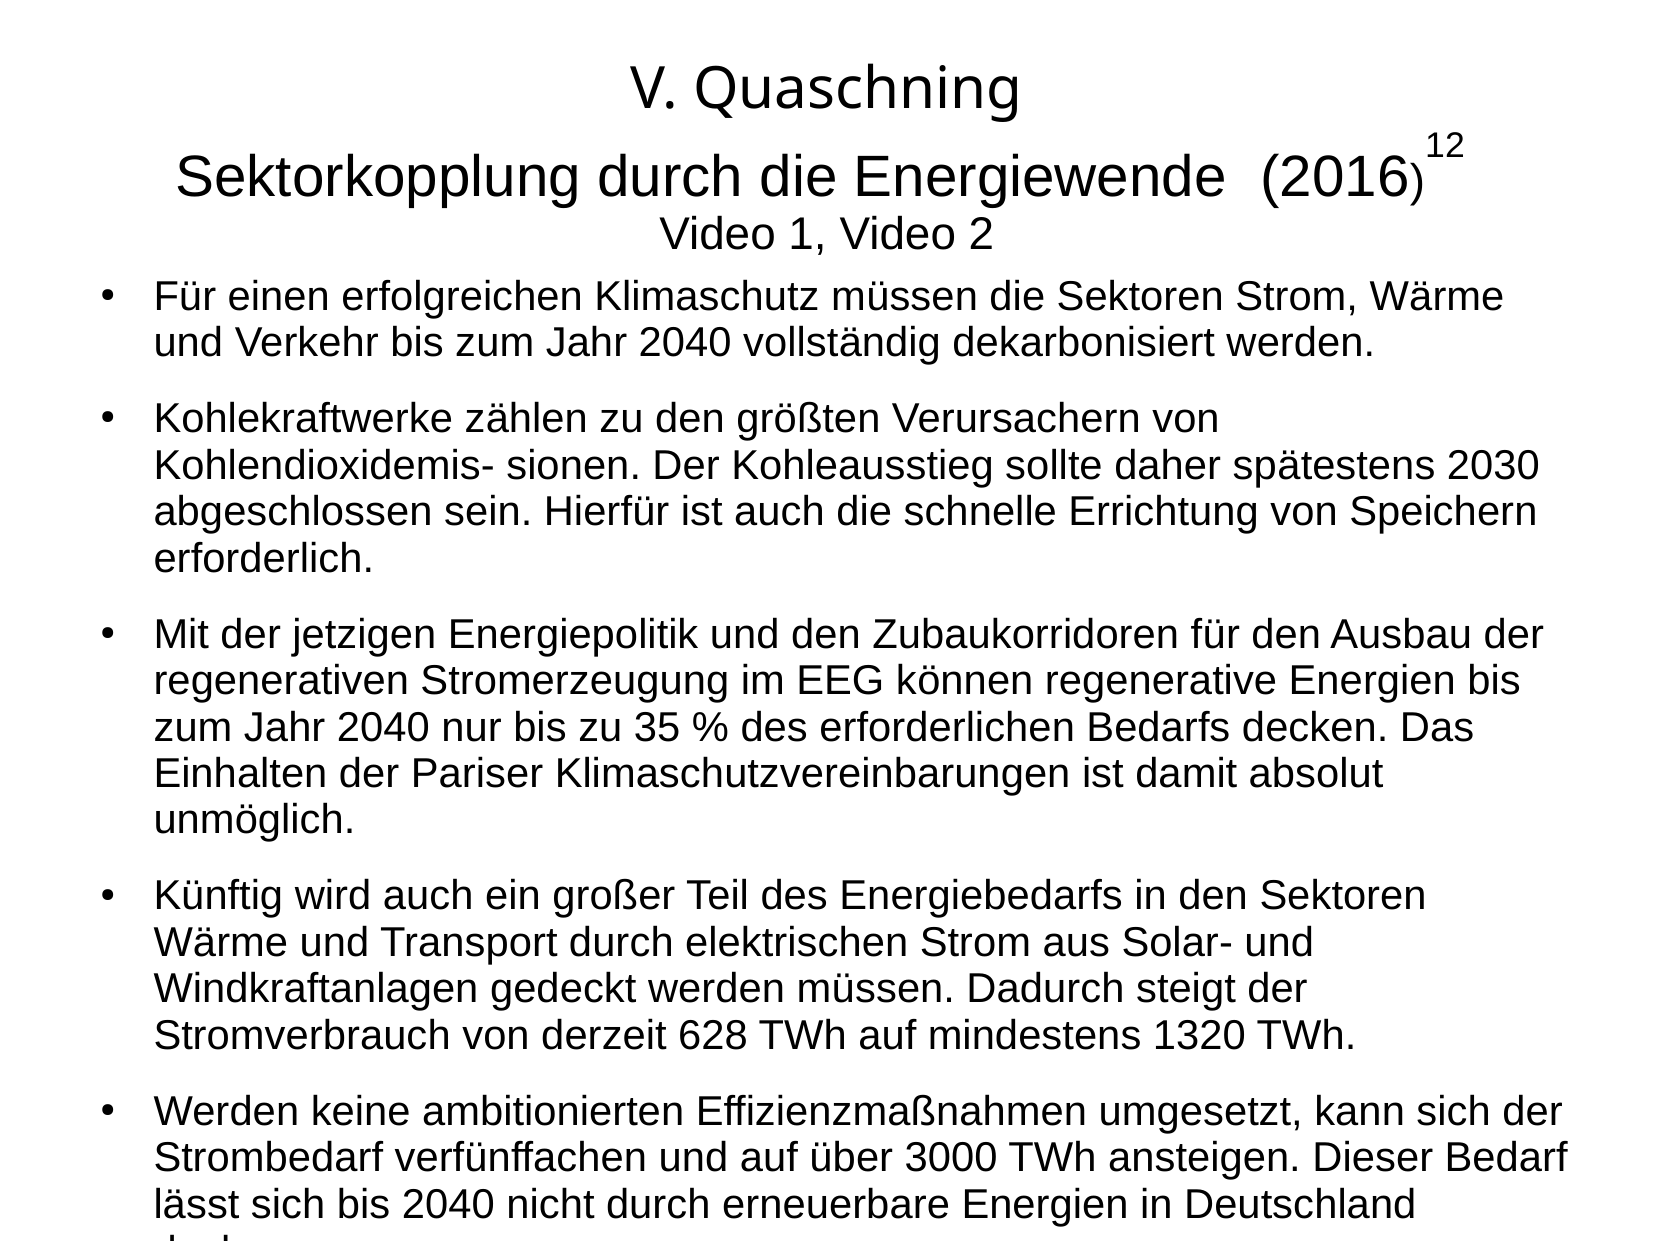

# V. Quaschning Sektorkopplung durch die Energiewende (2016)12 Video 1, Video 2
Für einen erfolgreichen Klimaschutz müssen die Sektoren Strom, Wärme und Verkehr bis zum Jahr 2040 vollständig dekarbonisiert werden.
Kohlekraftwerke zählen zu den größten Verursachern von Kohlendioxidemis- sionen. Der Kohleausstieg sollte daher spätestens 2030 abgeschlossen sein. Hierfür ist auch die schnelle Errichtung von Speichern erforderlich.
Mit der jetzigen Energiepolitik und den Zubaukorridoren für den Ausbau der regenerativen Stromerzeugung im EEG können regenerative Energien bis zum Jahr 2040 nur bis zu 35 % des erforderlichen Bedarfs decken. Das Einhalten der Pariser Klimaschutzvereinbarungen ist damit absolut unmöglich.
Künftig wird auch ein großer Teil des Energiebedarfs in den Sektoren Wärme und Transport durch elektrischen Strom aus Solar- und Windkraftanlagen gedeckt werden müssen. Dadurch steigt der Stromverbrauch von derzeit 628 TWh auf mindestens 1320 TWh.
Werden keine ambitionierten Effizienzmaßnahmen umgesetzt, kann sich der Strombedarf verfünffachen und auf über 3000 TWh ansteigen. Dieser Bedarf lässt sich bis 2040 nicht durch erneuerbare Energien in Deutschland decken.